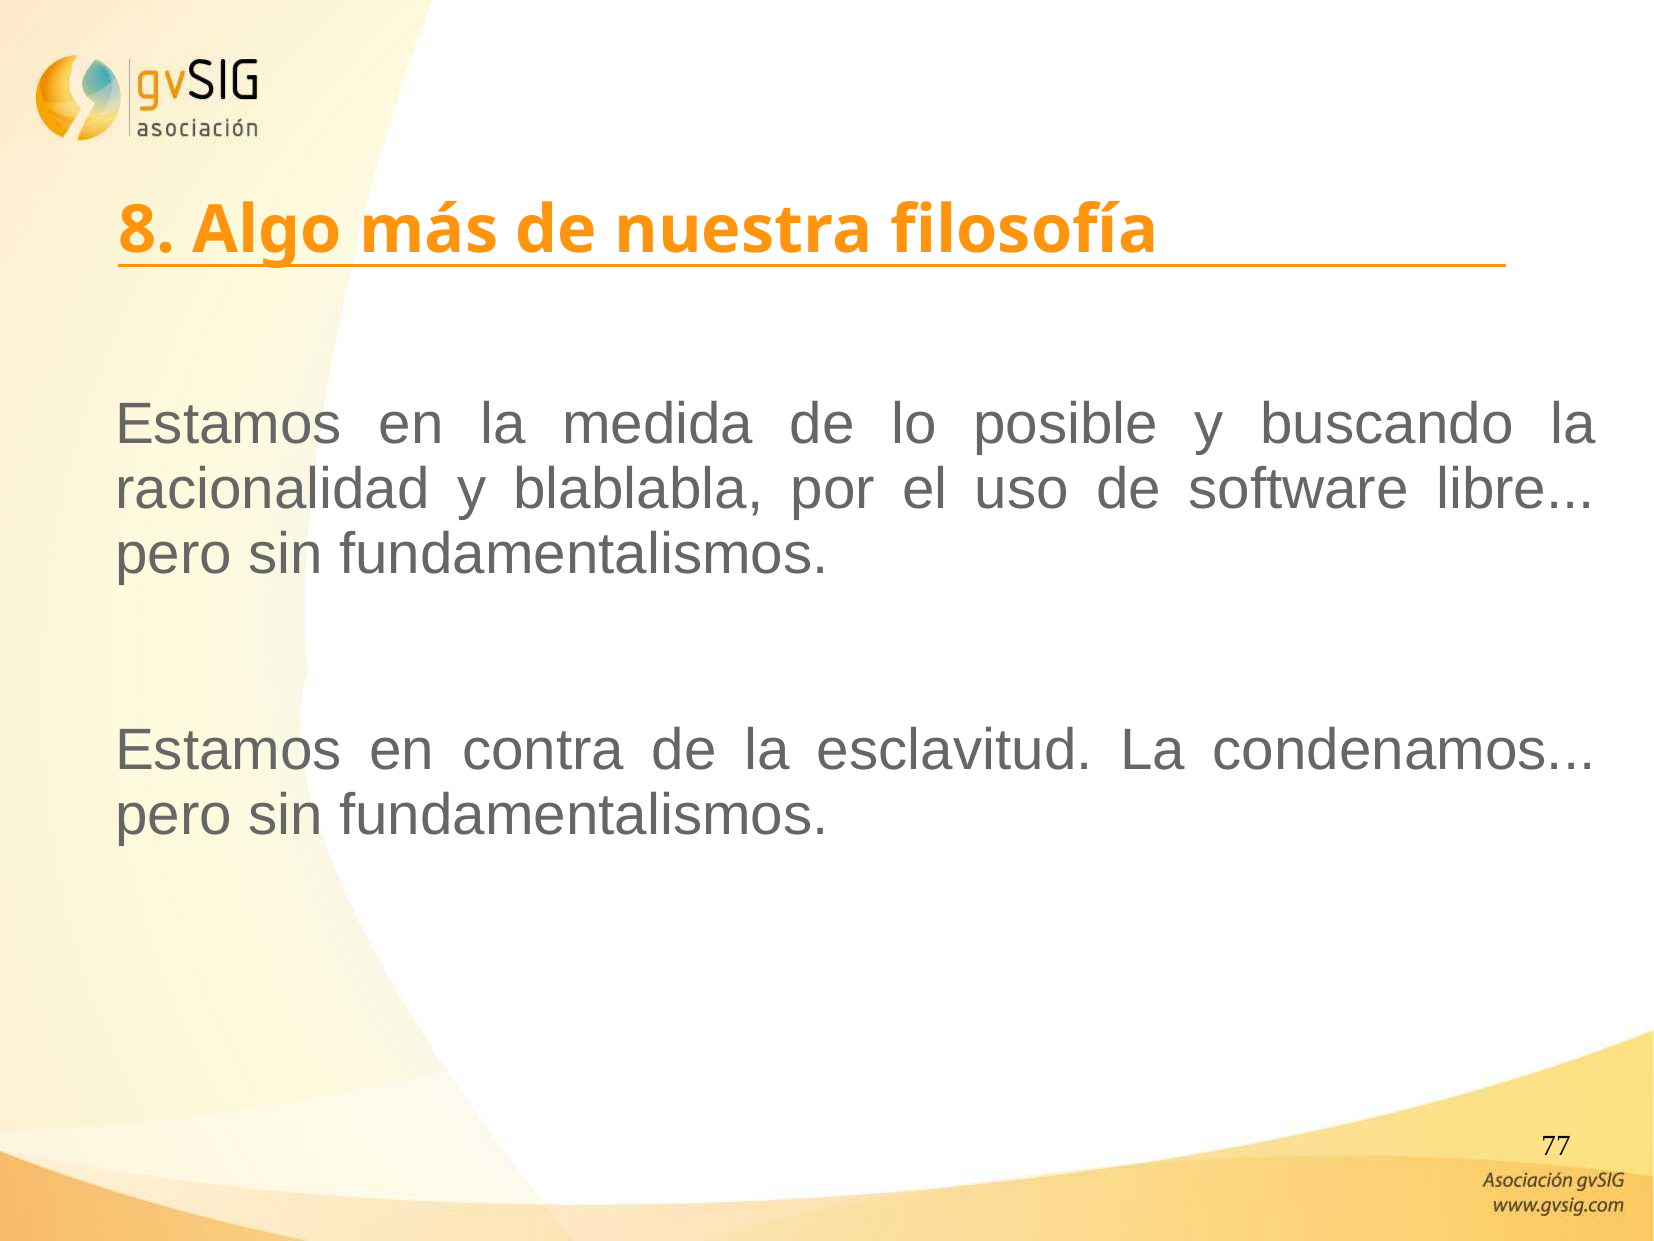

# 8. Algo más de nuestra filosofía
Estamos en la medida de lo posible y buscando la racionalidad y blablabla, por el uso de software libre... pero sin fundamentalismos.
Estamos en contra de la esclavitud. La condenamos... pero sin fundamentalismos.
77